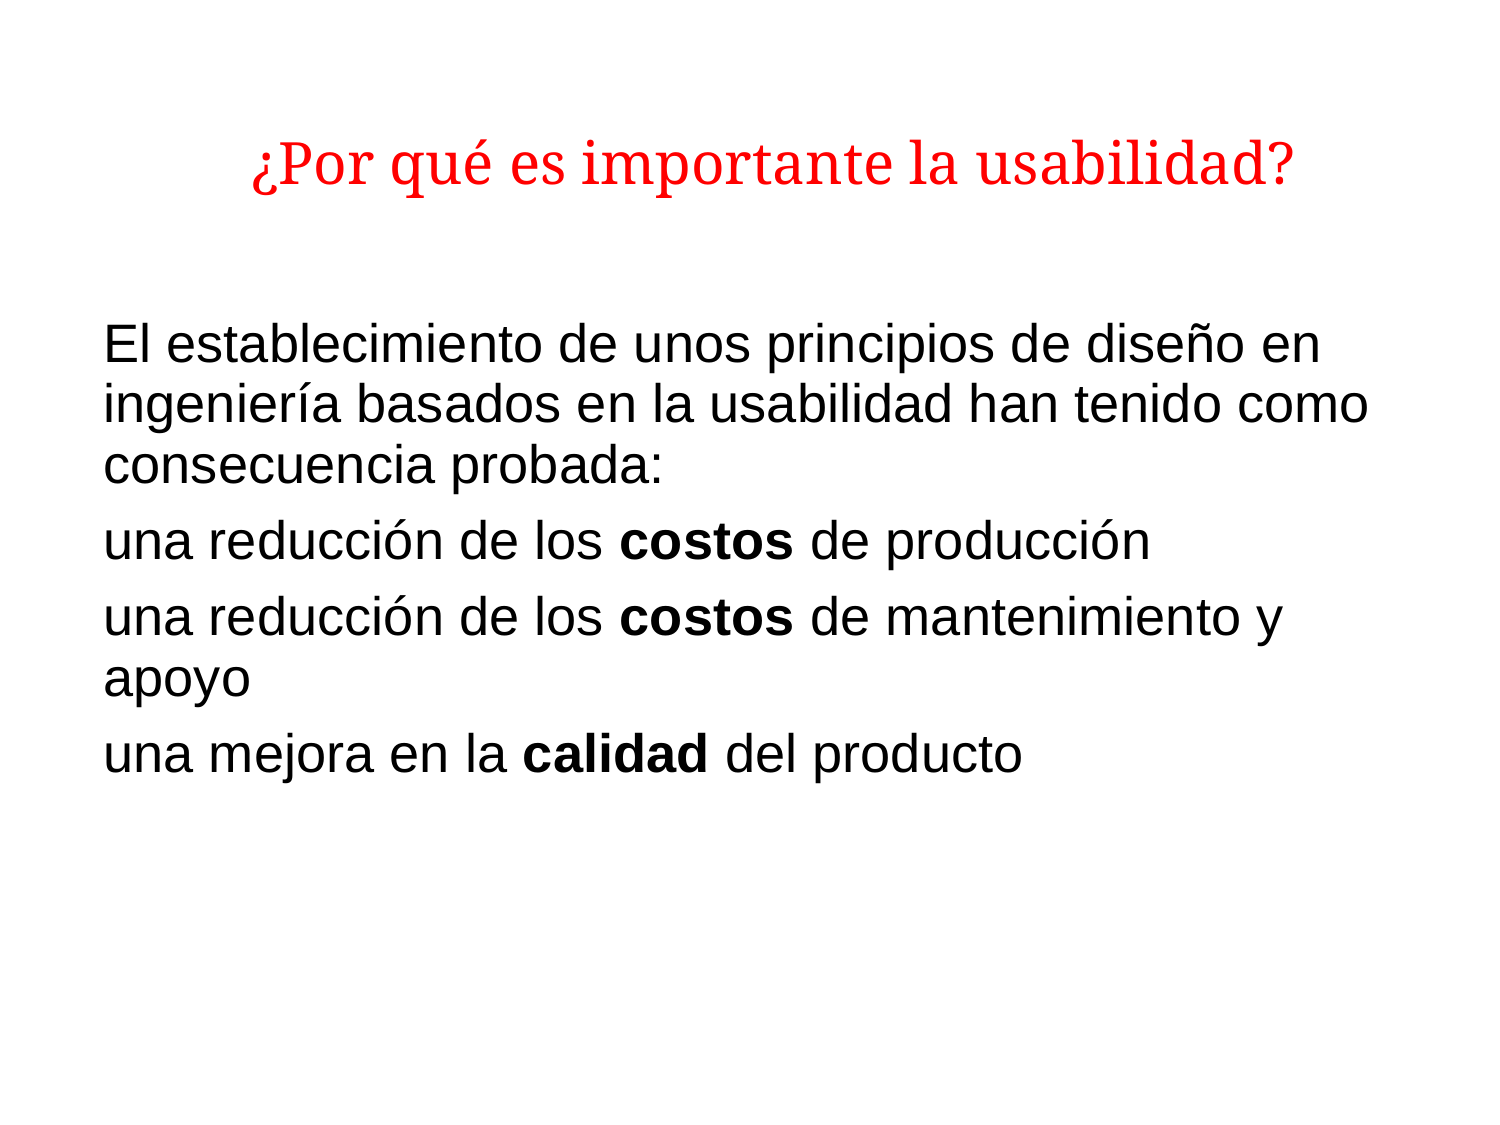

# ¿Por qué es importante la usabilidad?
El establecimiento de unos principios de diseño en ingeniería basados en la usabilidad han tenido como consecuencia probada:
una reducción de los costos de producción
una reducción de los costos de mantenimiento y apoyo
una mejora en la calidad del producto